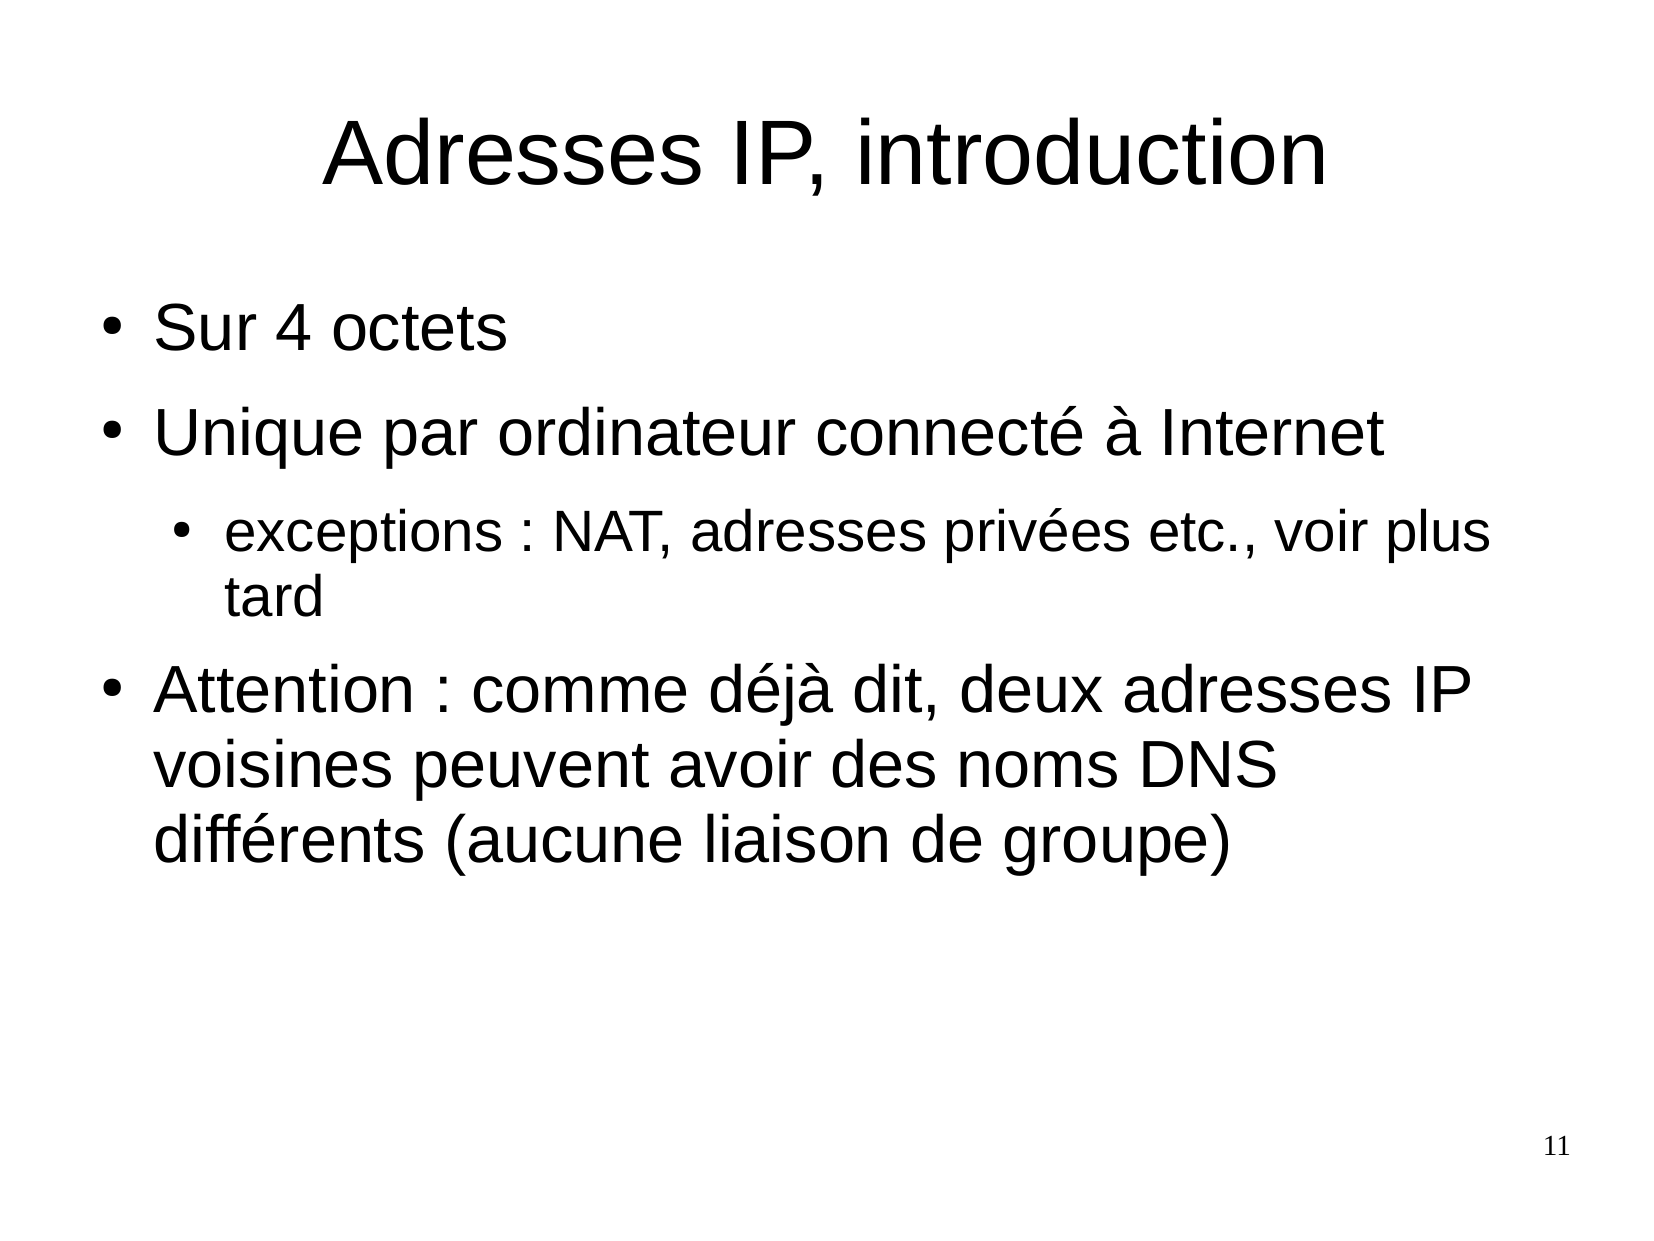

# Adresses IP, introduction
Sur 4 octets
Unique par ordinateur connecté à Internet
exceptions : NAT, adresses privées etc., voir plus tard
Attention : comme déjà dit, deux adresses IP voisines peuvent avoir des noms DNS différents (aucune liaison de groupe)
11